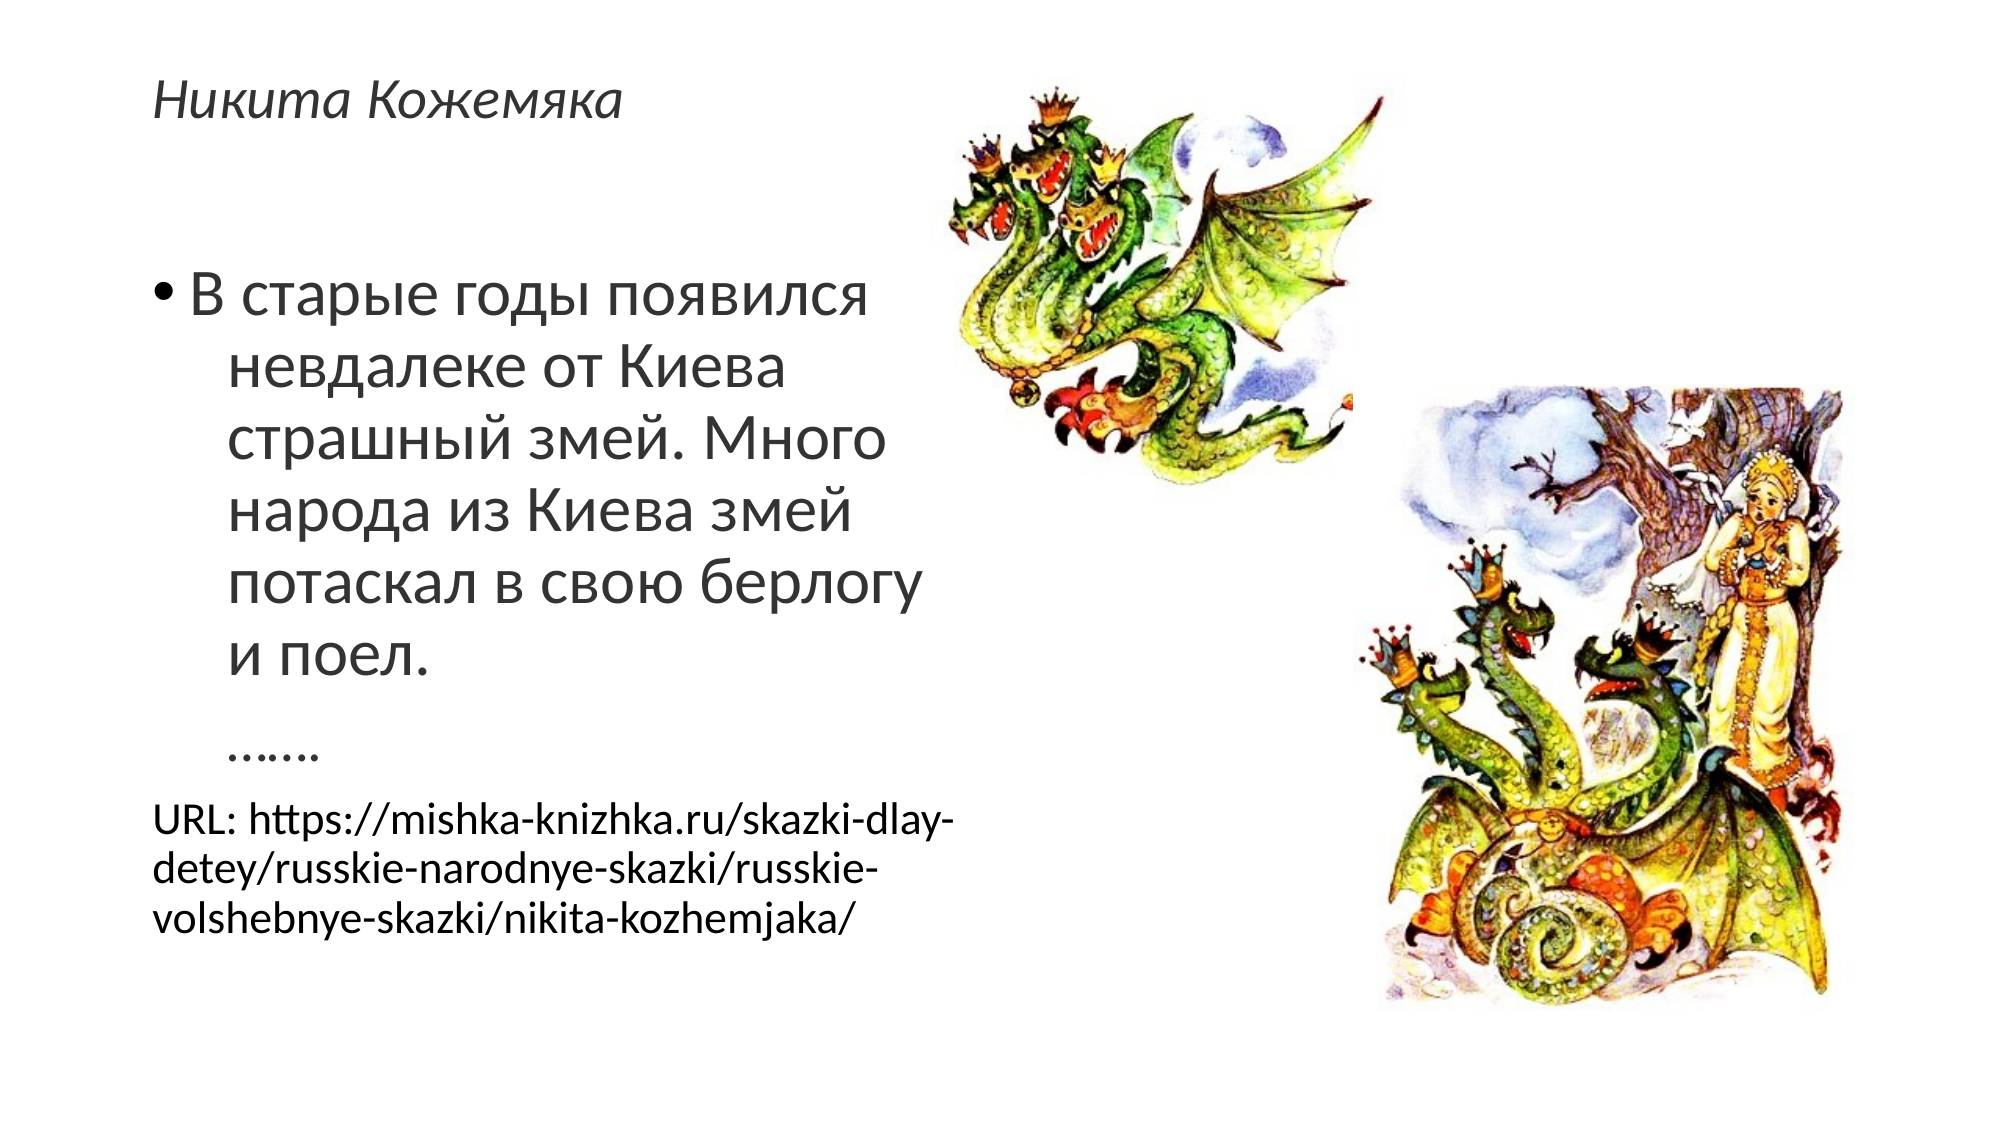

# Никита Кожемяка
В старые годы появился невдалеке от Киева страшный змей. Много народа из Киева змей потаскал в свою берлогу и поел.
	…….
URL: https://mishka-knizhka.ru/skazki-dlay-detey/russkie-narodnye-skazki/russkie-volshebnye-skazki/nikita-kozhemjaka/